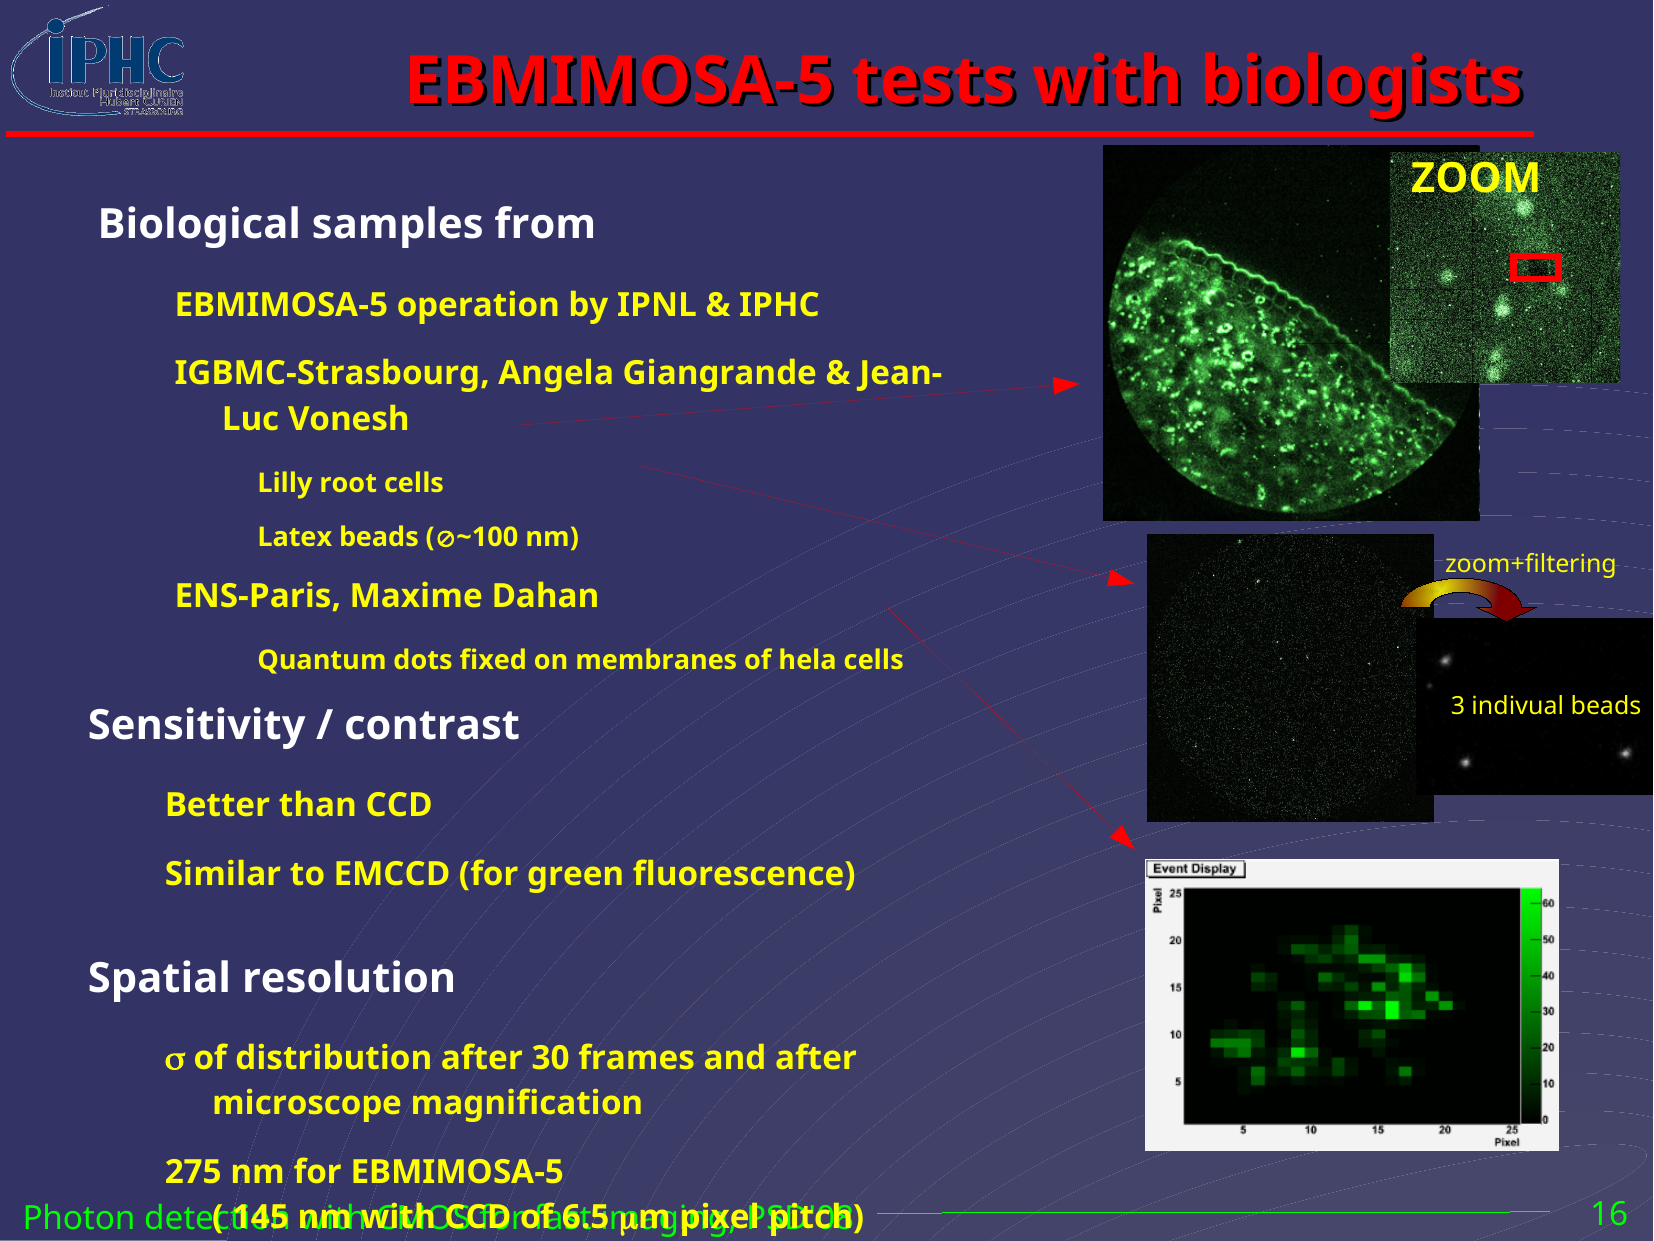

# EBMIMOSA-5 tests with biologists
ZOOM
Biological samples from
EBMIMOSA-5 operation by IPNL & IPHC
IGBMC-Strasbourg, Angela Giangrande & Jean-Luc Vonesh
Lilly root cells
Latex beads (~100 nm)
ENS-Paris, Maxime Dahan
Quantum dots fixed on membranes of hela cells
zoom+filtering
Sensitivity / contrast
Better than CCD
Similar to EMCCD (for green fluorescence)
Spatial resolution
s of distribution after 30 frames and after microscope magnification
275 nm for EBMIMOSA-5
( 145 nm with CCD of 6.5 mm pixel pitch)
3 indivual beads